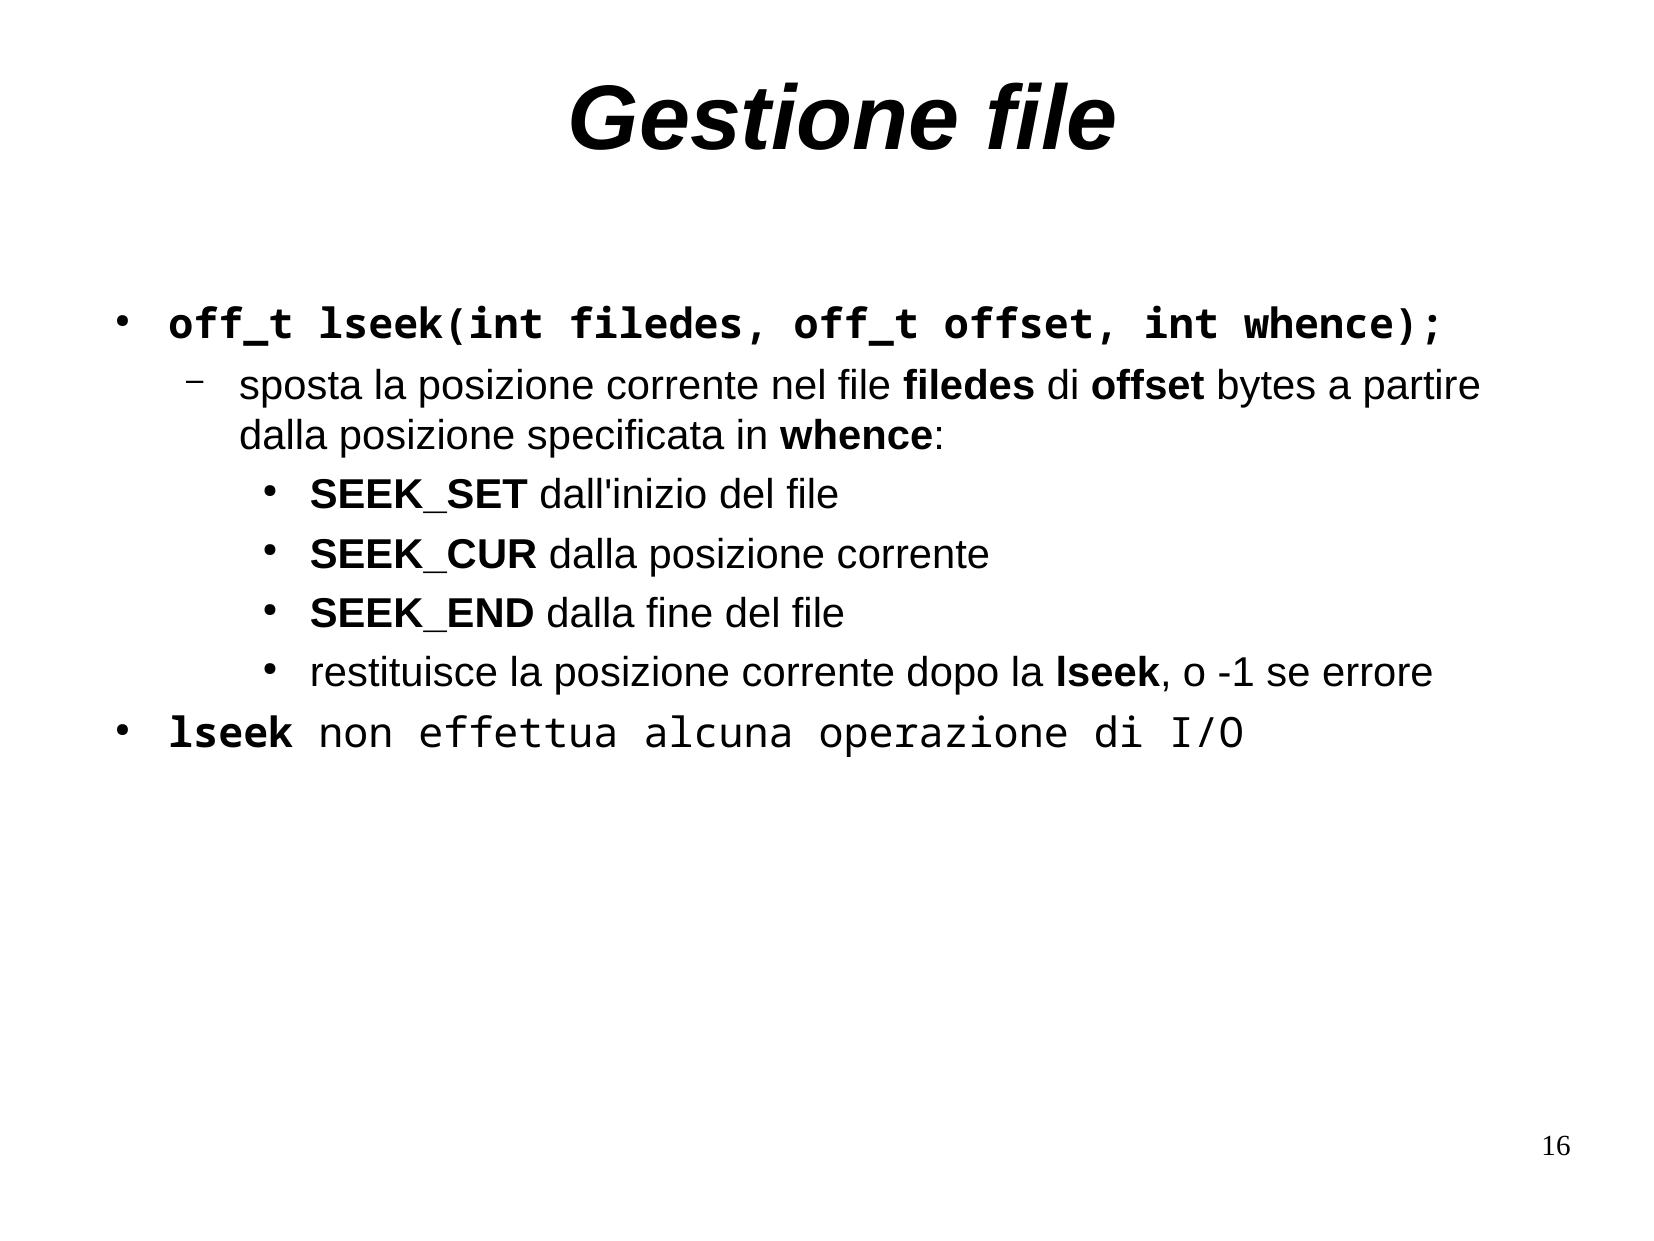

# Gestione file
off_t lseek(int filedes, off_t offset, int whence);
sposta la posizione corrente nel file filedes di offset bytes a partire dalla posizione specificata in whence:
SEEK_SET dall'inizio del file
SEEK_CUR dalla posizione corrente
SEEK_END dalla fine del file
restituisce la posizione corrente dopo la lseek, o -1 se errore
lseek non effettua alcuna operazione di I/O
16